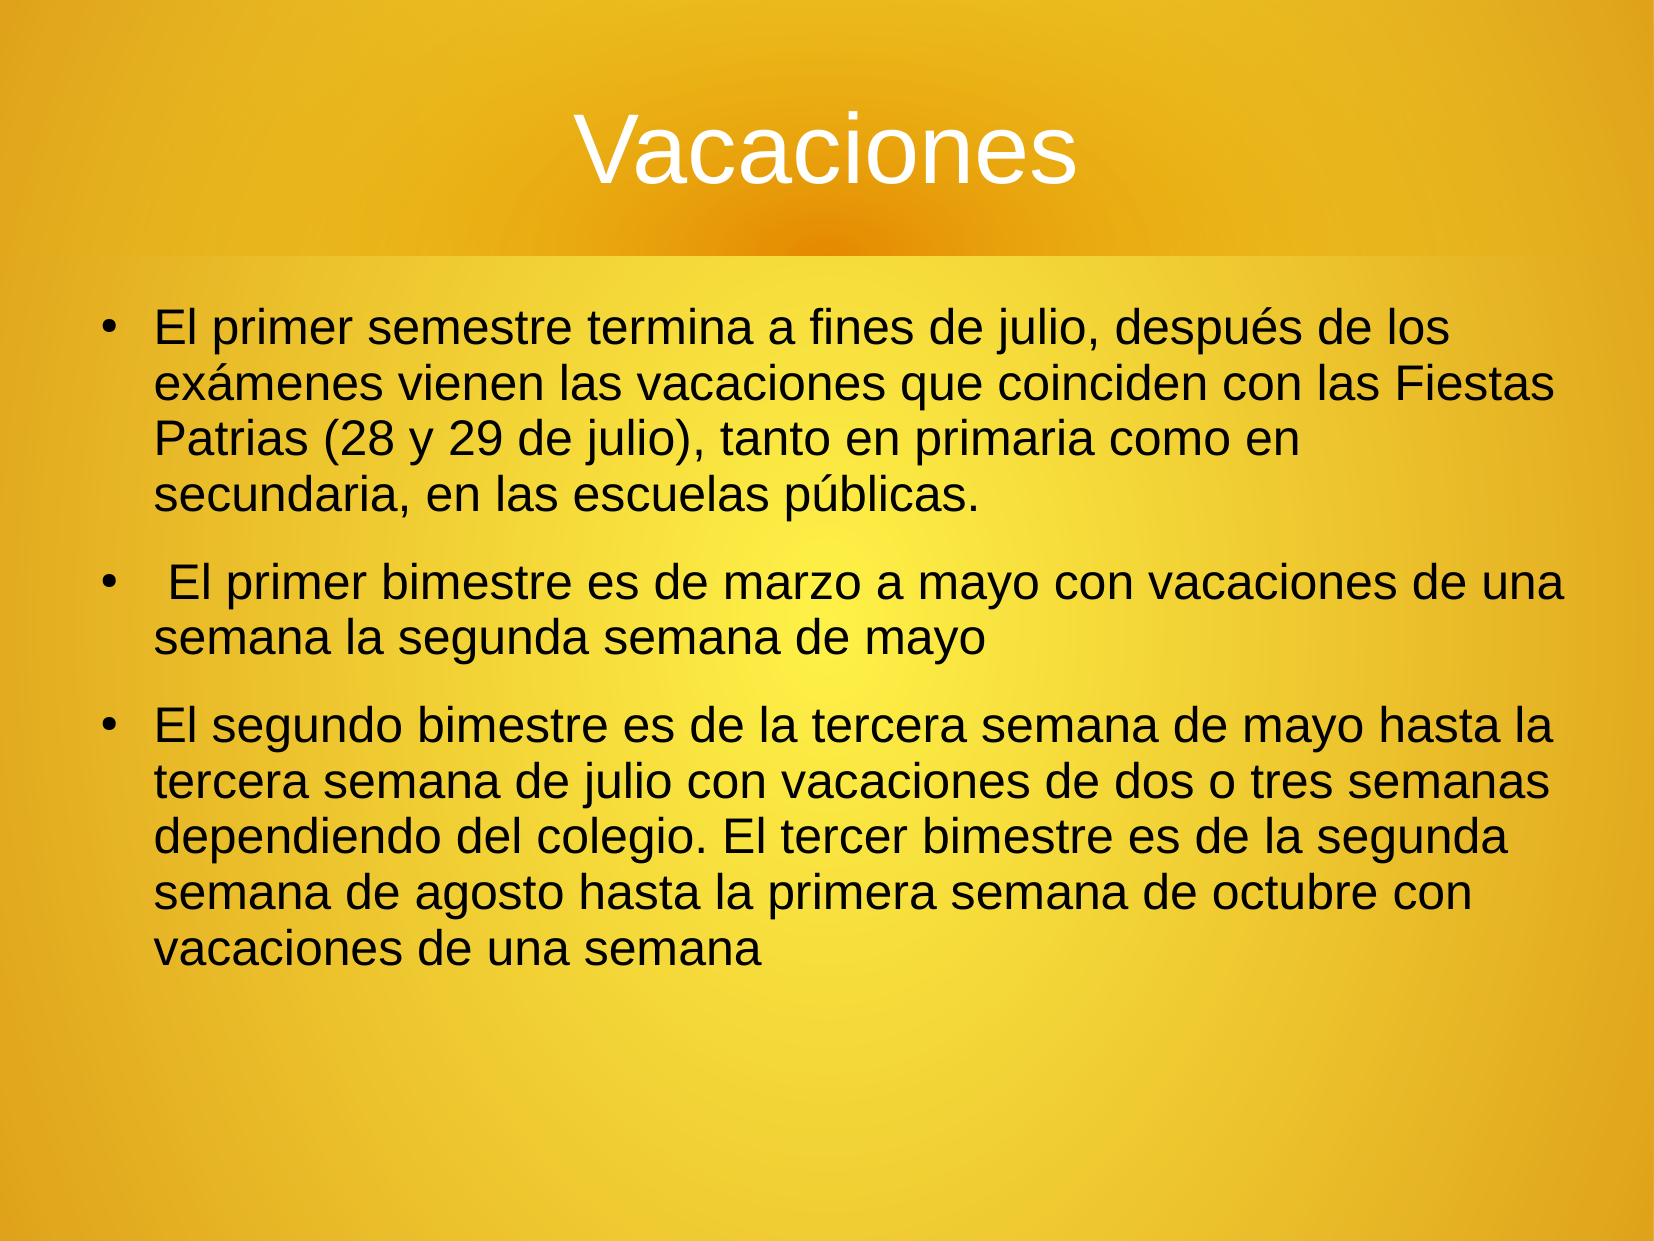

# Vacaciones
El primer semestre termina a fines de julio, después de los exámenes vienen las vacaciones que coinciden con las Fiestas Patrias (28 y 29 de julio), tanto en primaria como en secundaria, en las escuelas públicas.
 El primer bimestre es de marzo a mayo con vacaciones de una semana la segunda semana de mayo
El segundo bimestre es de la tercera semana de mayo hasta la tercera semana de julio con vacaciones de dos o tres semanas dependiendo del colegio. El tercer bimestre es de la segunda semana de agosto hasta la primera semana de octubre con vacaciones de una semana